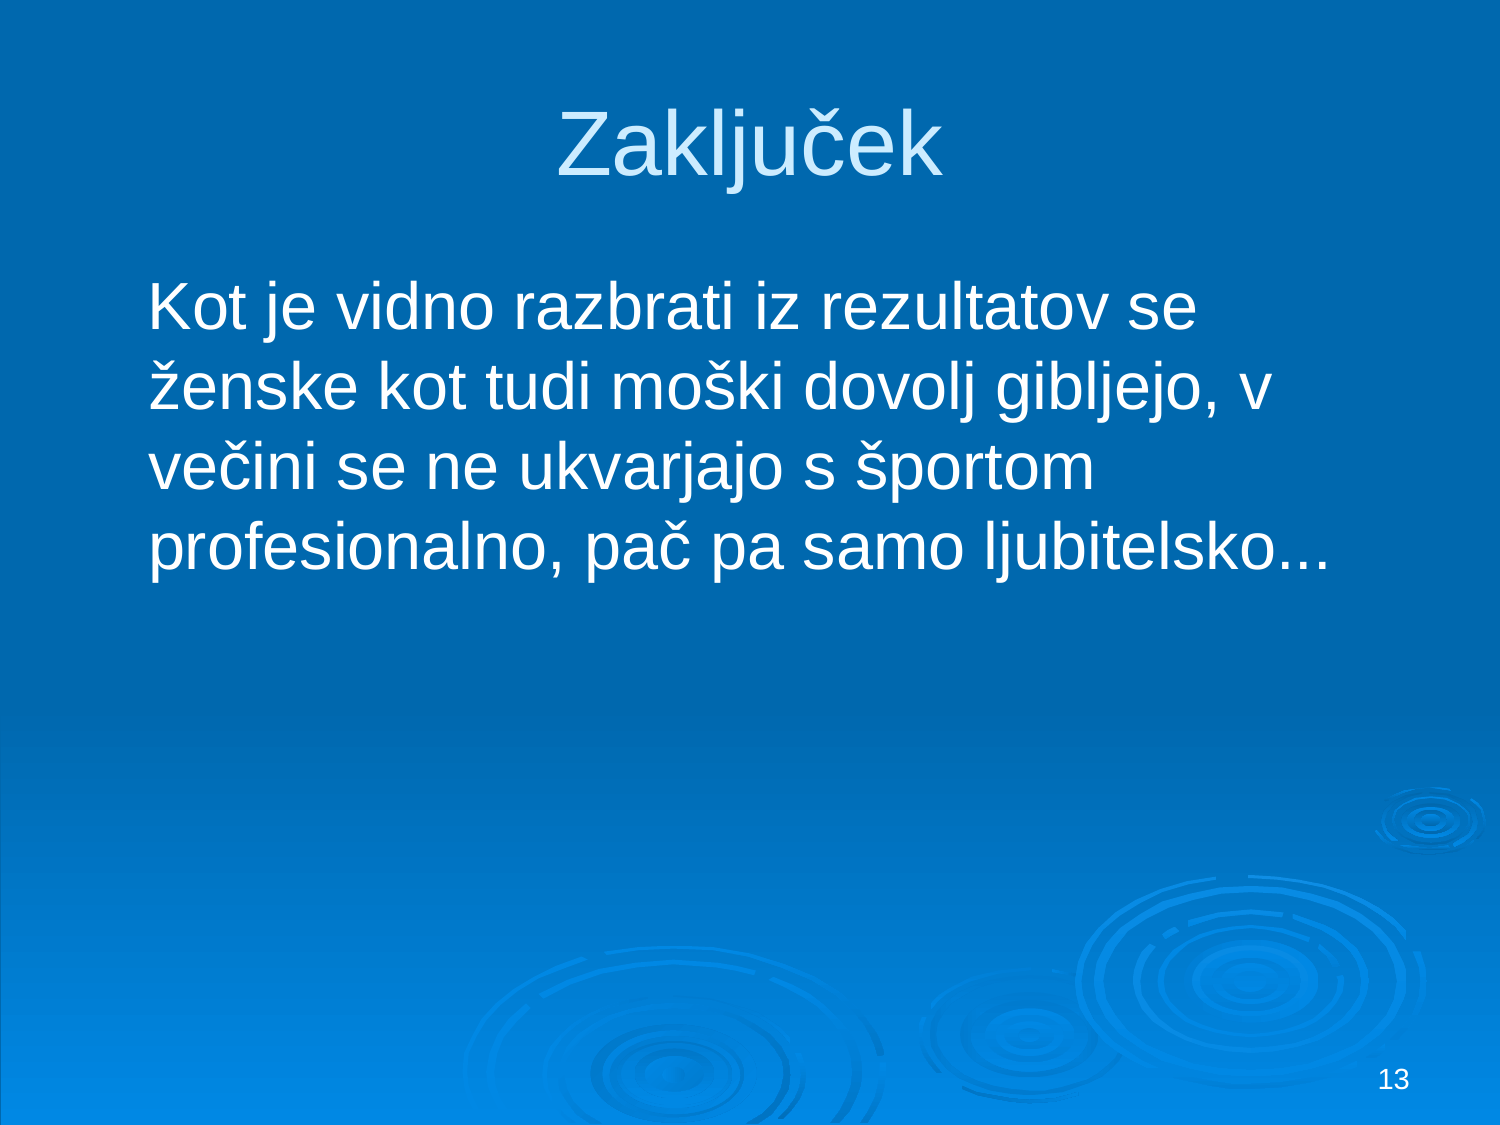

Zaključek
# Kot je vidno razbrati iz rezultatov se ženske kot tudi moški dovolj gibljejo, v večini se ne ukvarjajo s športom profesionalno, pač pa samo ljubitelsko...